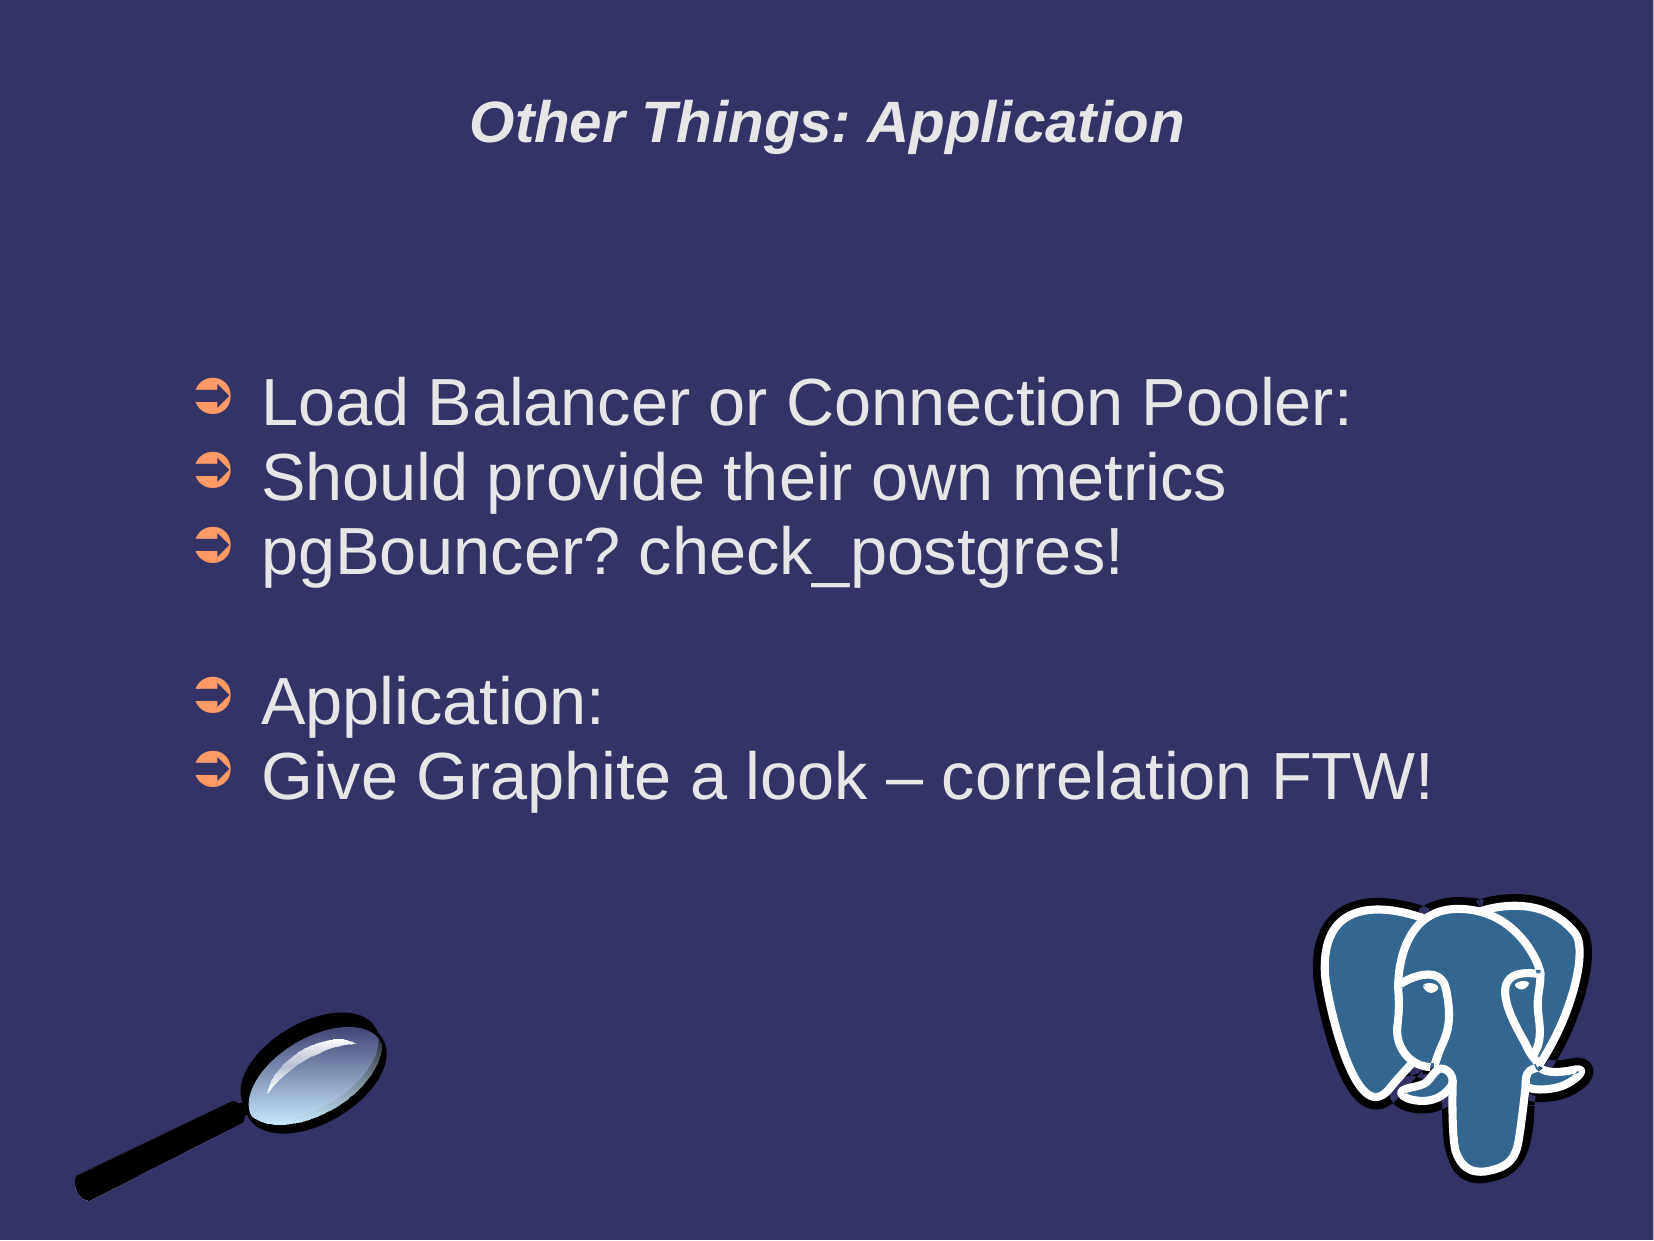

# Other Things: Application
Load Balancer or Connection Pooler:
Should provide their own metrics
pgBouncer? check_postgres!
Application:
Give Graphite a look – correlation FTW!